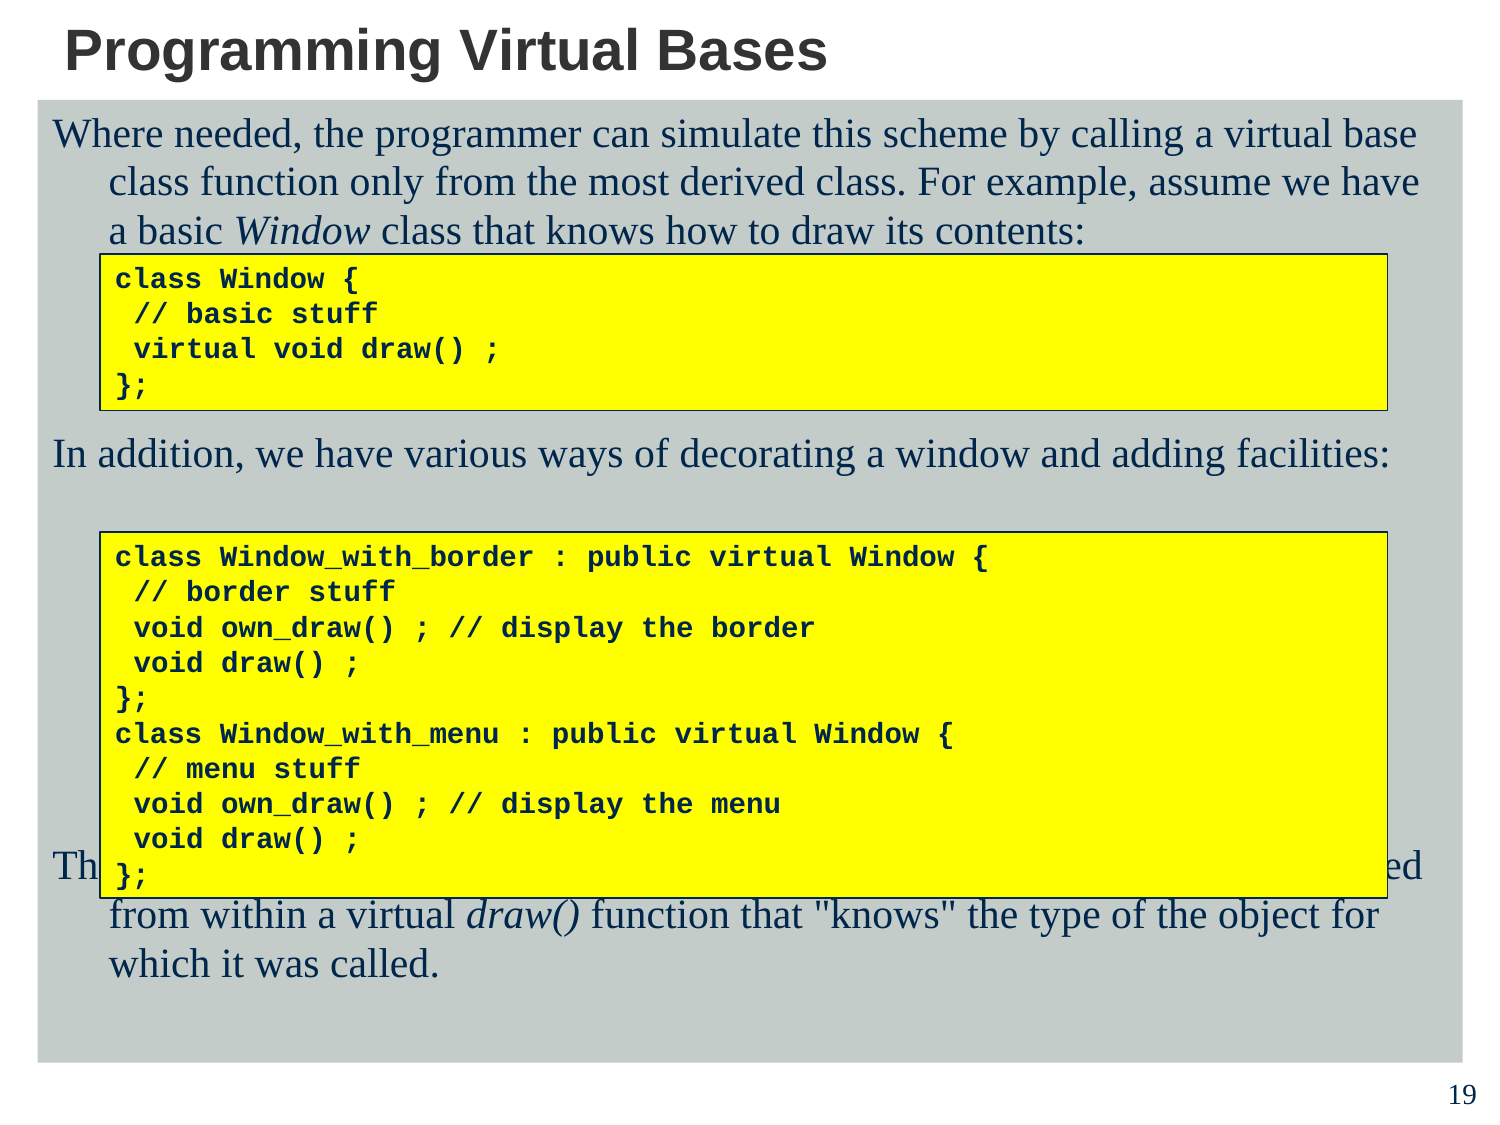

# Programming Virtual Bases
Where needed, the programmer can simulate this scheme by calling a virtual base class function only from the most derived class. For example, assume we have a basic Window class that knows how to draw its contents:
In addition, we have various ways of decorating a window and adding facilities:
The own_draw() functions need not be virtual because they are meant to be called from within a virtual draw() function that "knows" the type of the object for which it was called.
class Window {
	// basic stuff
	virtual void draw() ;
};
class Window_with_border : public virtual Window {
	// border stuff
	void own_draw() ; // display the border
	void draw() ;
};
class Window_with_menu : public virtual Window {
	// menu stuff
	void own_draw() ; // display the menu
	void draw() ;
};